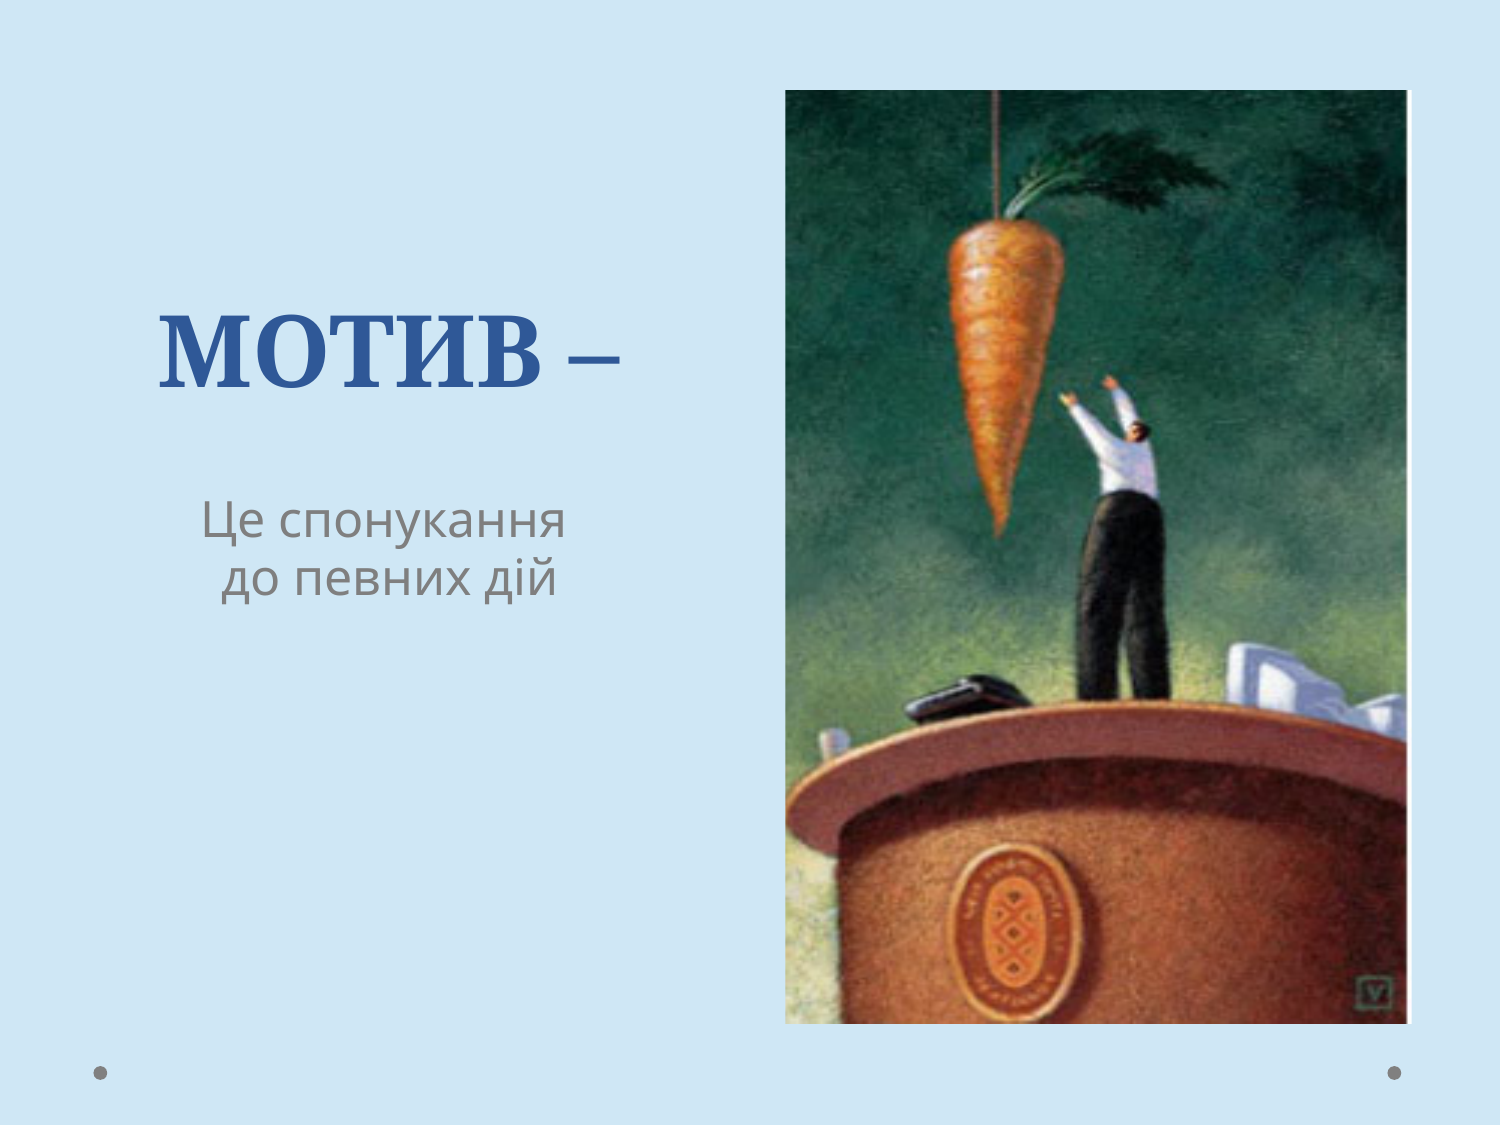

# МОТИВ –
Це спонукання
до певних дій